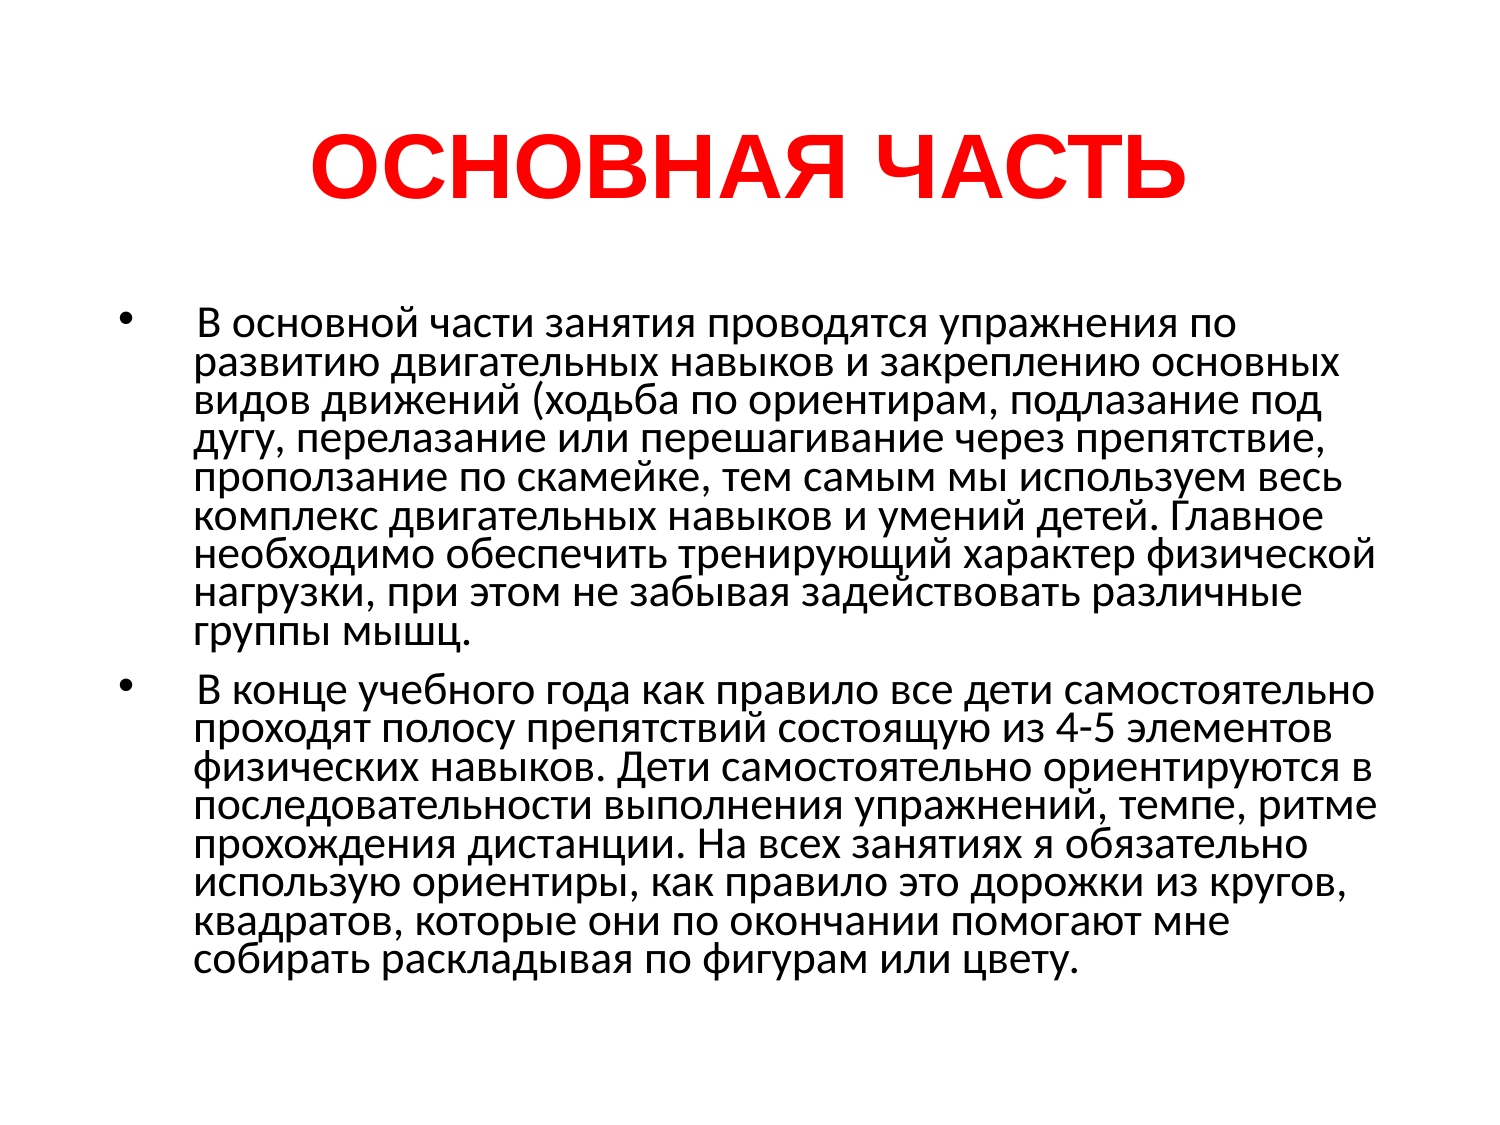

# ОСНОВНАЯ ЧАСТЬ
 В основной части занятия проводятся упражнения по развитию двигательных навыков и закреплению основных видов движений (ходьба по ориентирам, подлазание под дугу, перелазание или перешагивание через препятствие, проползание по скамейке, тем самым мы используем весь комплекс двигательных навыков и умений детей. Главное необходимо обеспечить тренирующий характер физической нагрузки, при этом не забывая задействовать различные группы мышц.
 В конце учебного года как правило все дети самостоятельно проходят полосу препятствий состоящую из 4-5 элементов физических навыков. Дети самостоятельно ориентируются в последовательности выполнения упражнений, темпе, ритме прохождения дистанции. На всех занятиях я обязательно использую ориентиры, как правило это дорожки из кругов, квадратов, которые они по окончании помогают мне собирать раскладывая по фигурам или цвету.